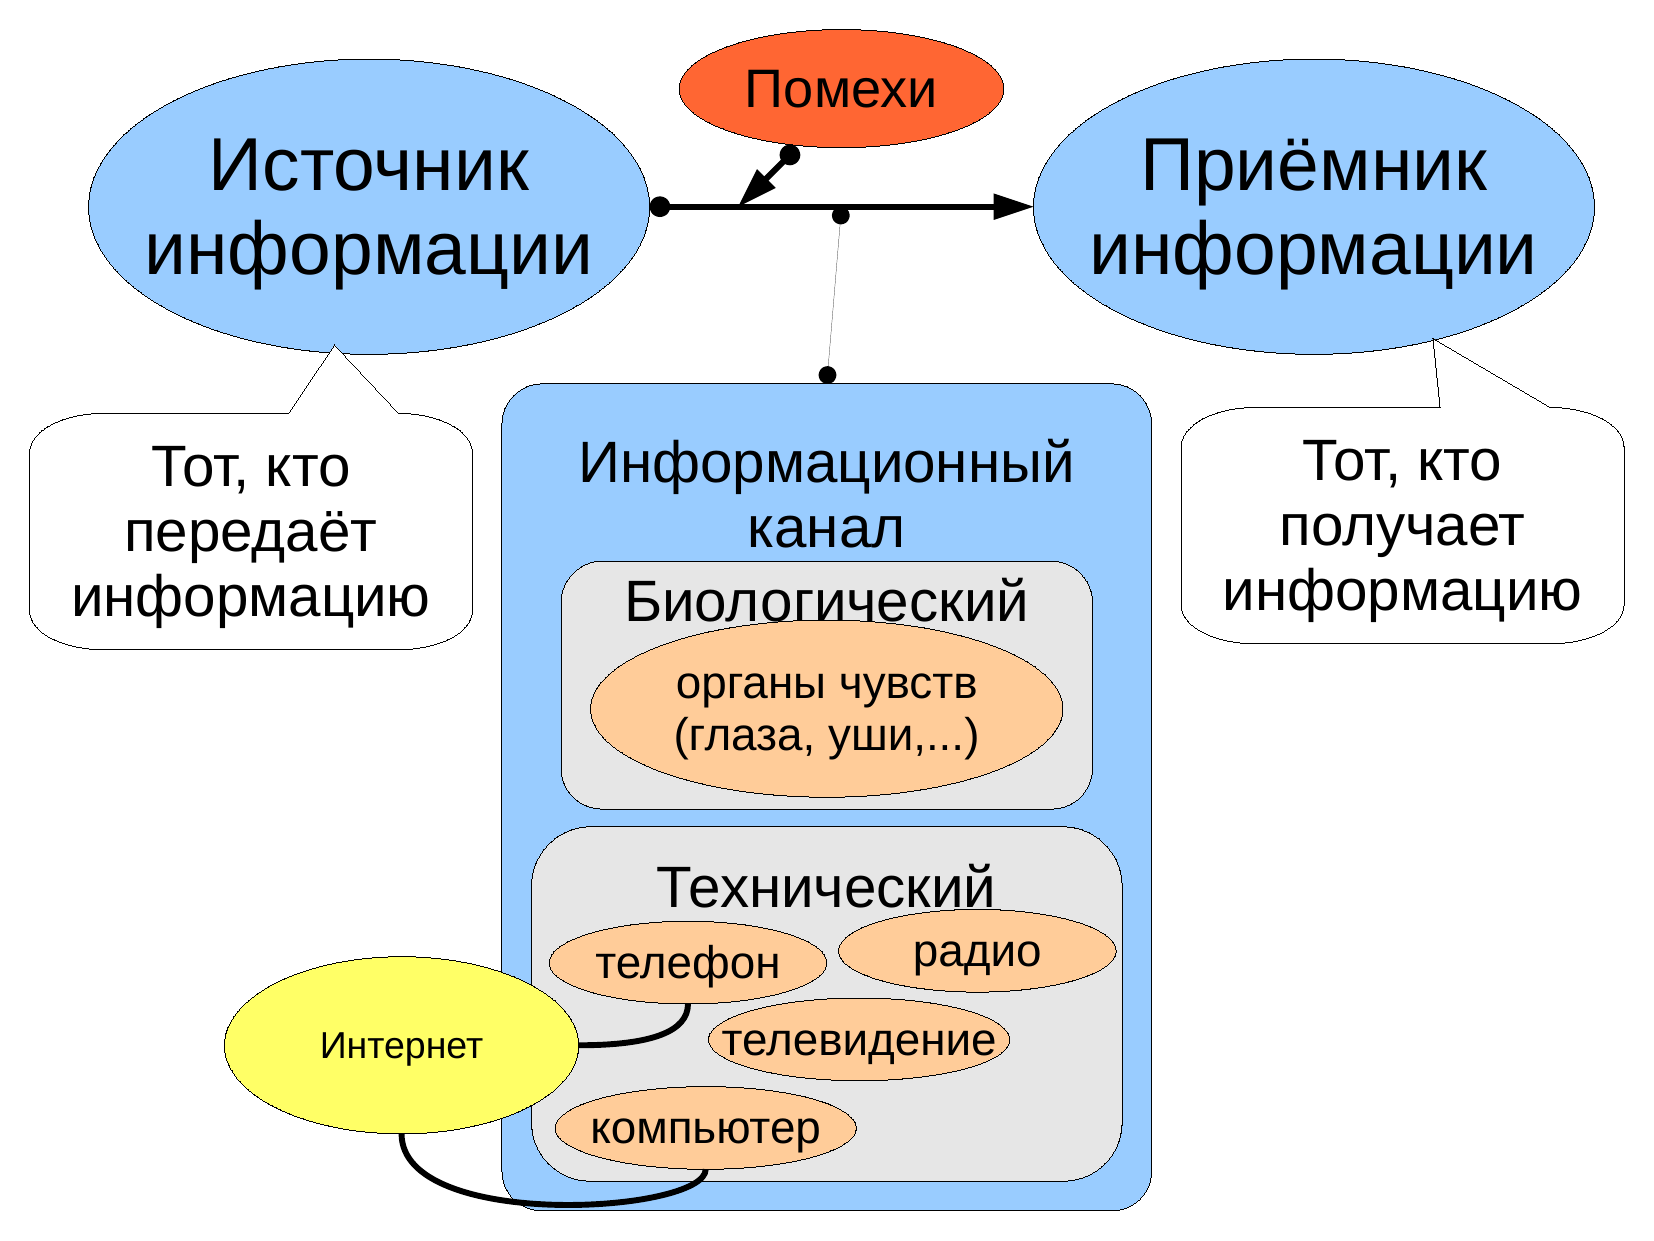

Помехи
Источник
информации
Приёмник
информации
Информационный
канал
Тот, кто
получает информацию
Тот, кто
передаёт информацию
Биологический
органы чувств
(глаза, уши,...)
Технический
радио
телефон
Интернет
телевидение
компьютер